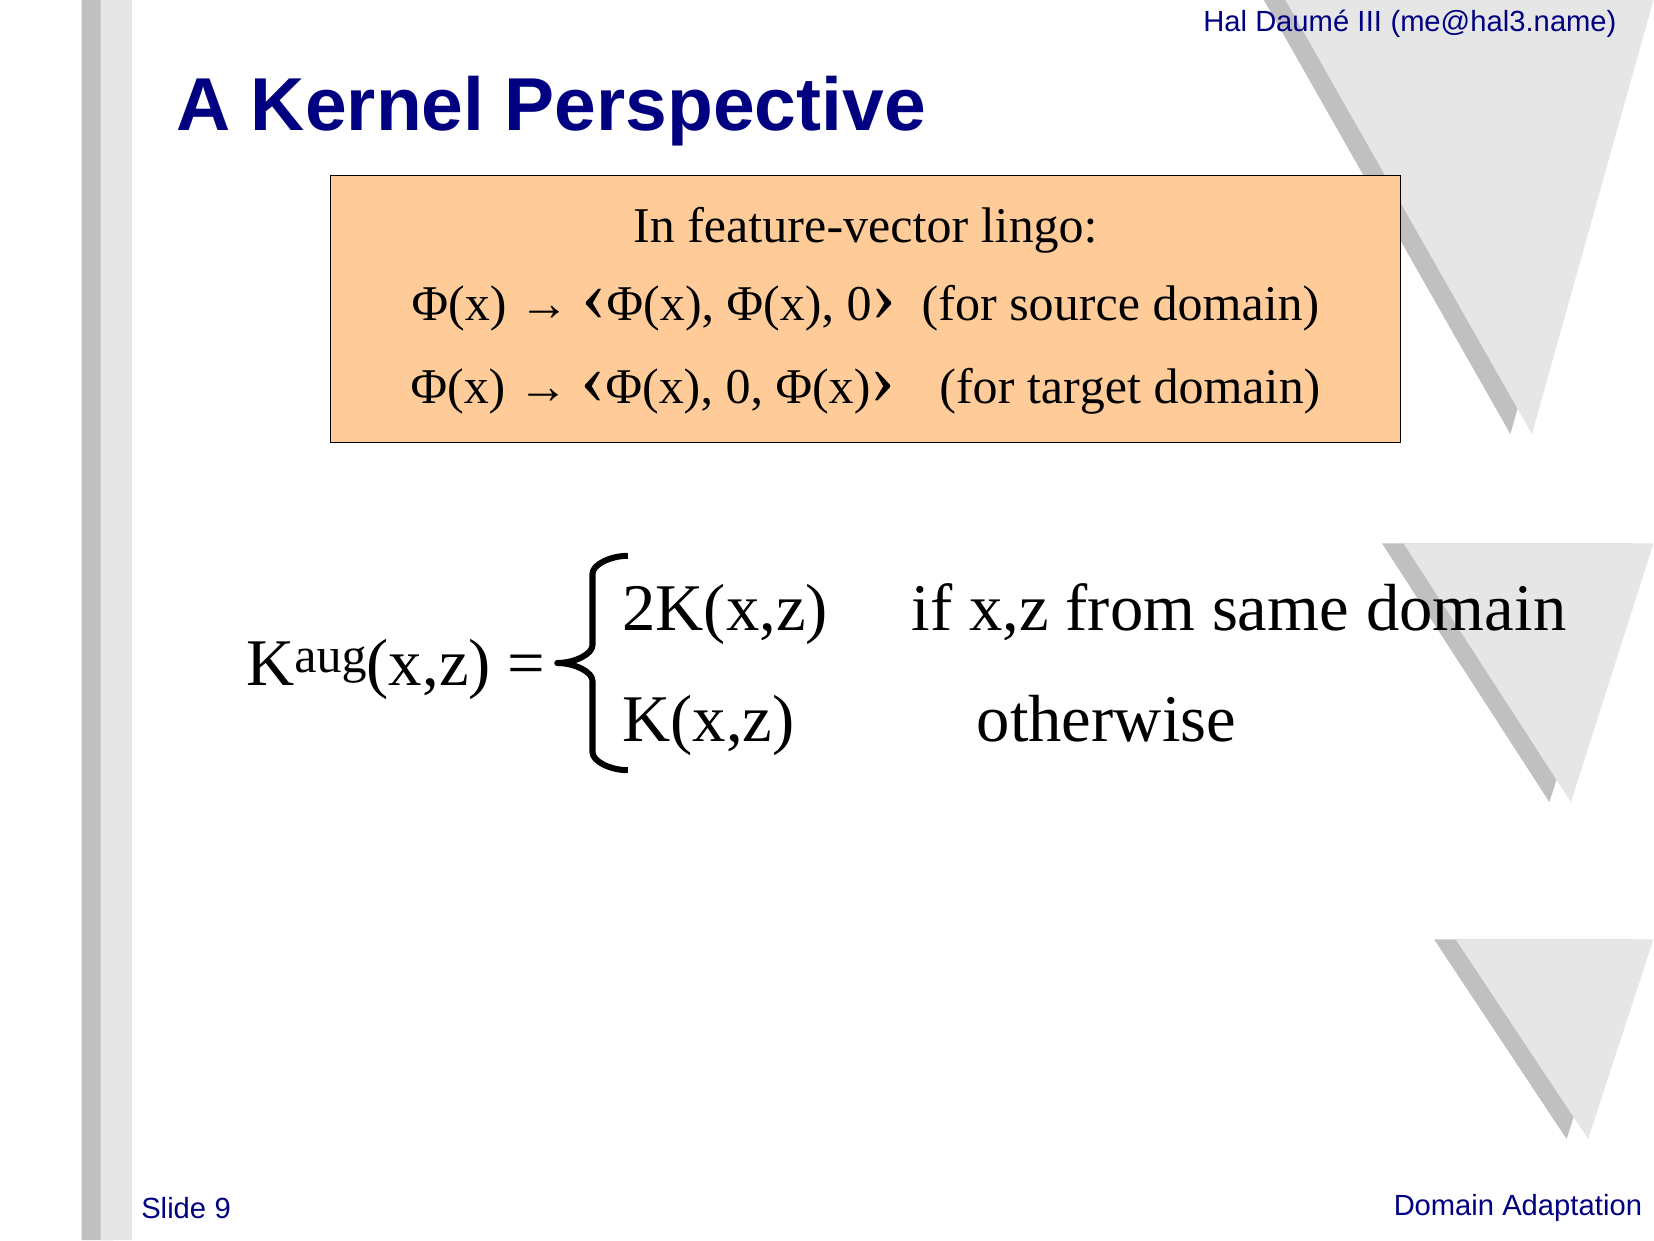

# A Kernel Perspective
In feature-vector lingo:
Φ(x) → ‹Φ(x), Φ(x), 0› (for source domain)
Φ(x) → ‹Φ(x), 0, Φ(x)› (for target domain)
2K(x,z) if x,z from same domain
K(x,z)		otherwise
Kaug(x,z) =